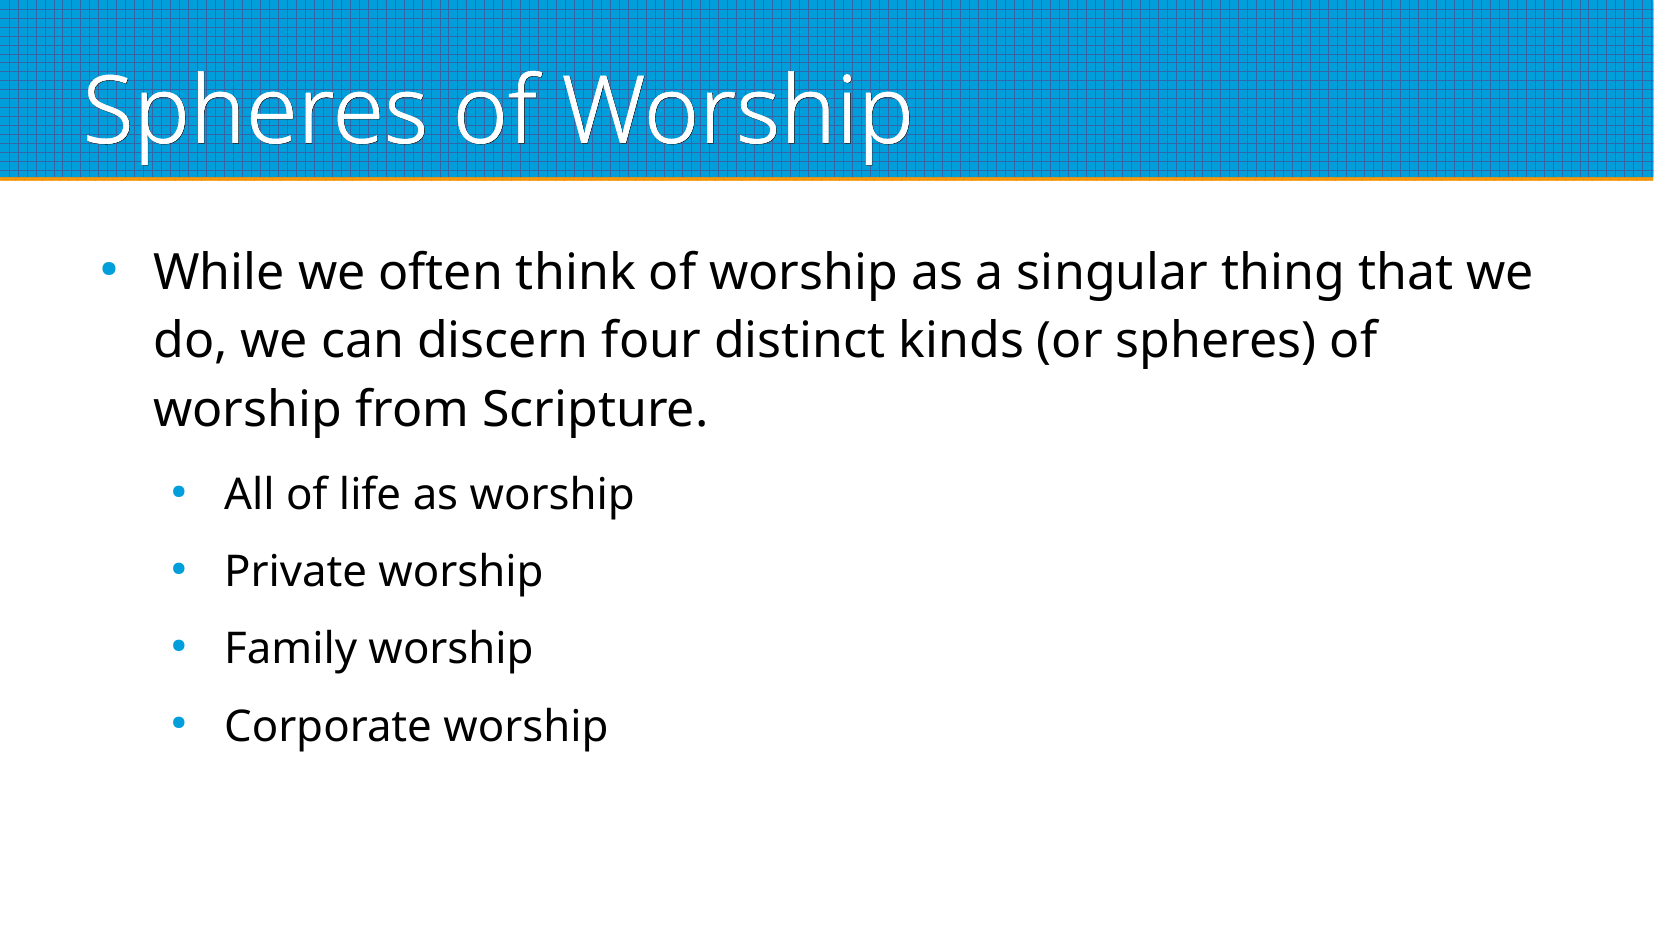

# Spheres of Worship
While we often think of worship as a singular thing that we do, we can discern four distinct kinds (or spheres) of worship from Scripture.
All of life as worship
Private worship
Family worship
Corporate worship